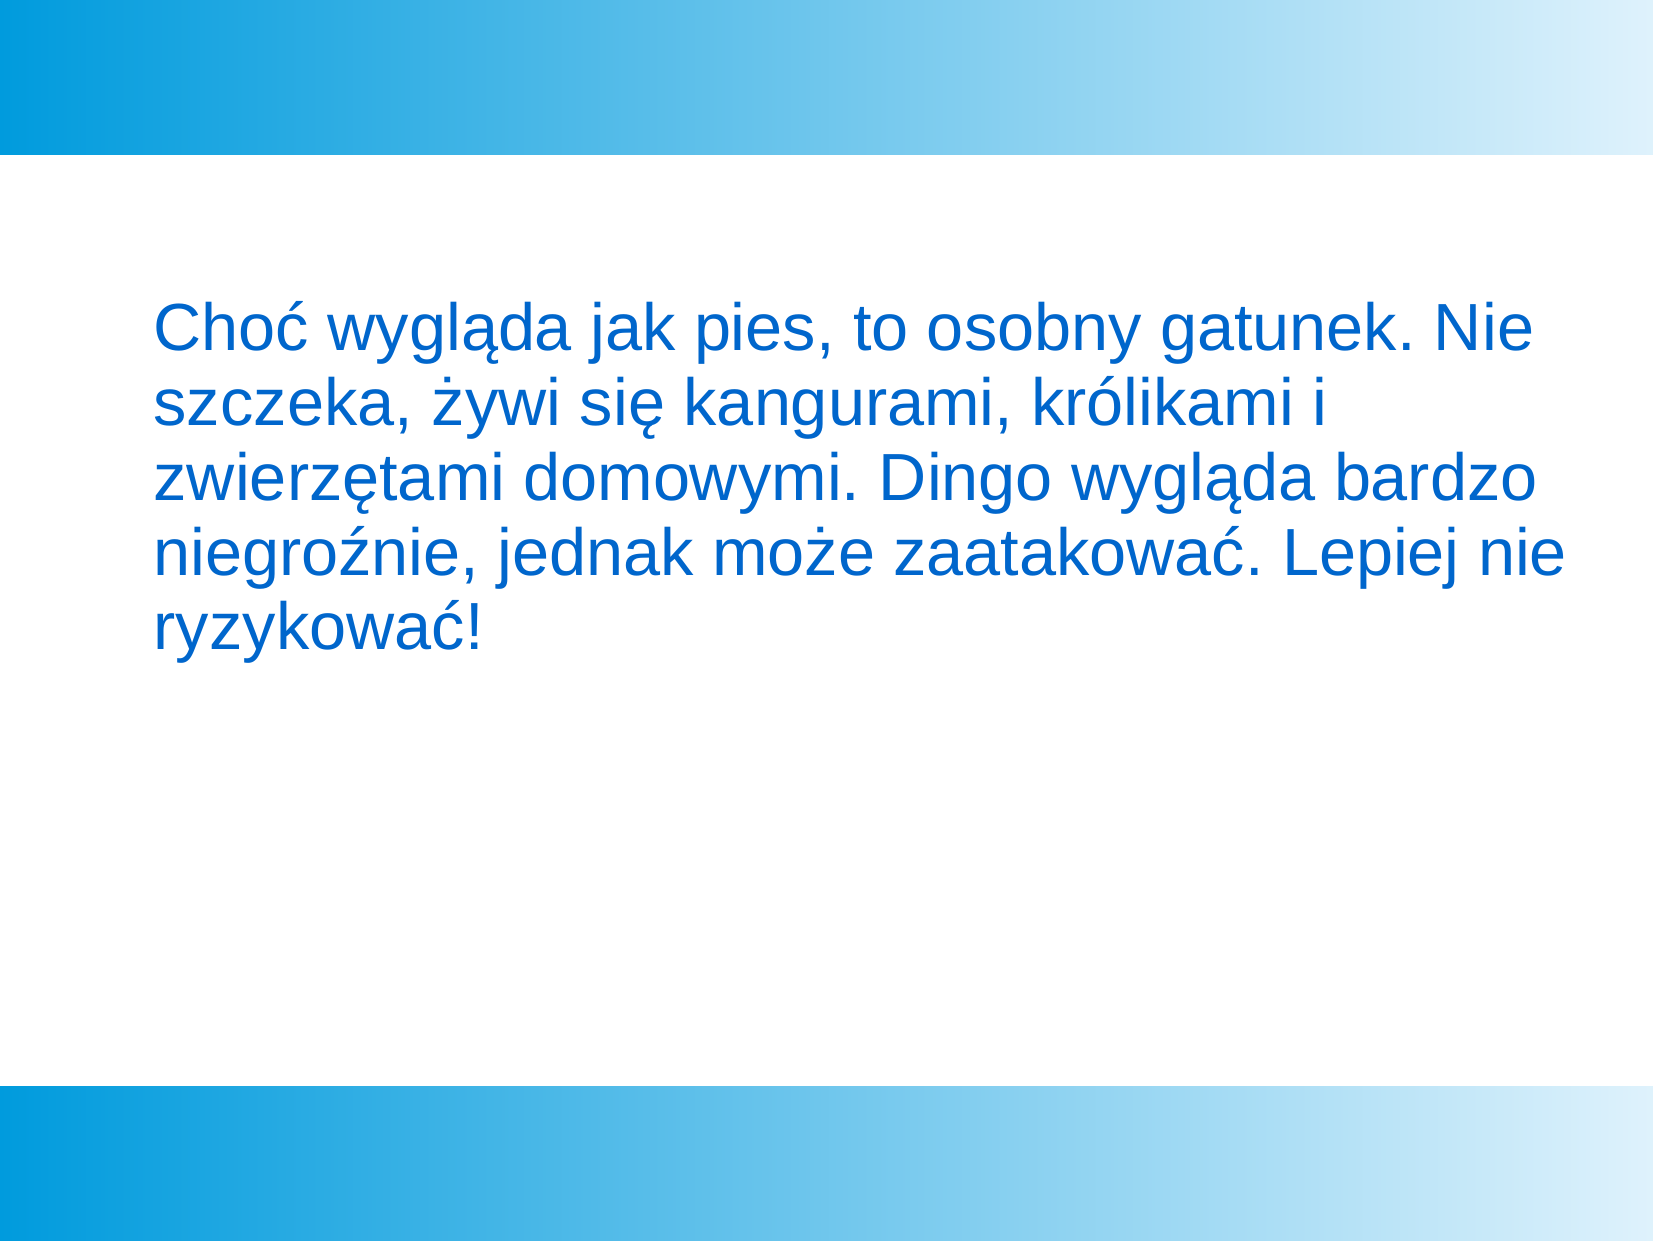

#
Choć wygląda jak pies, to osobny gatunek. Nie szczeka, żywi się kangurami, królikami i zwierzętami domowymi. Dingo wygląda bardzo niegroźnie, jednak może zaatakować. Lepiej nie ryzykować!